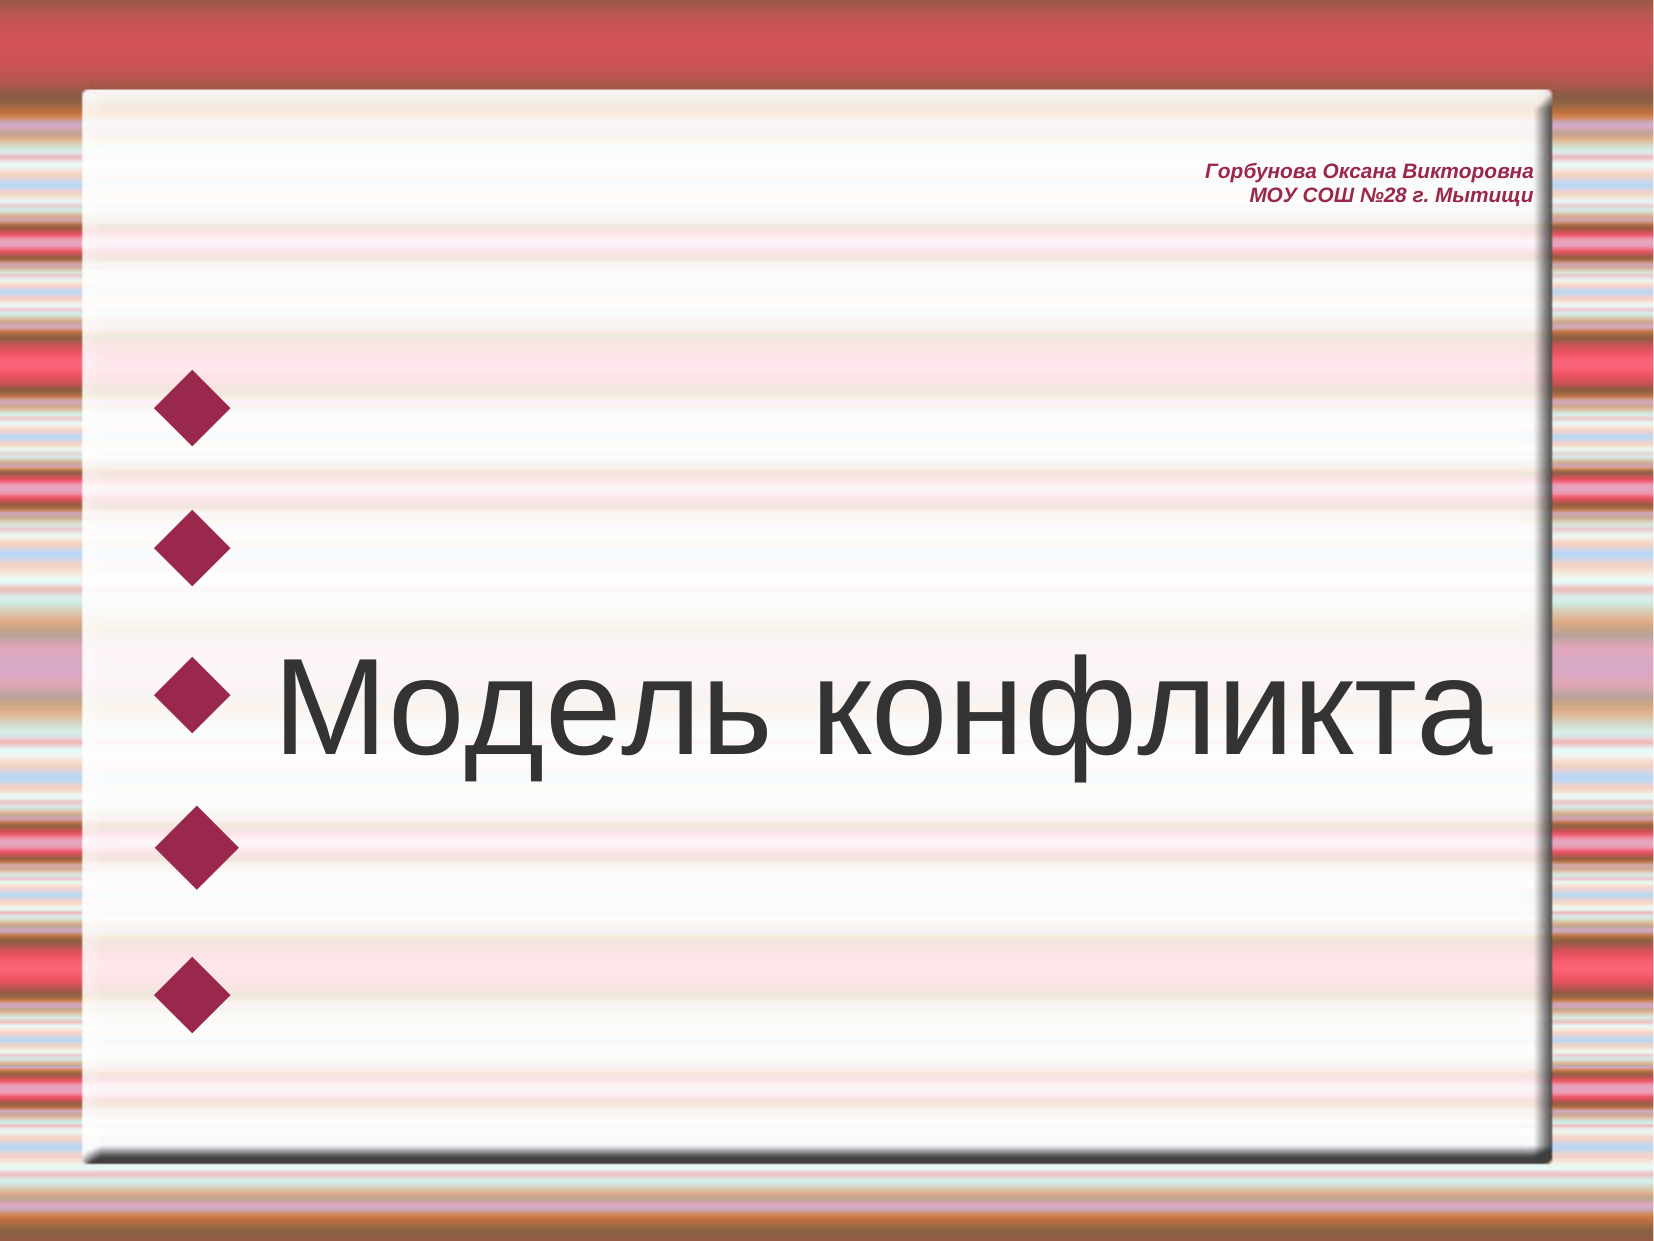

# Горбунова Оксана Викторовна МОУ СОШ №28 г. Мытищи
 Модель конфликта